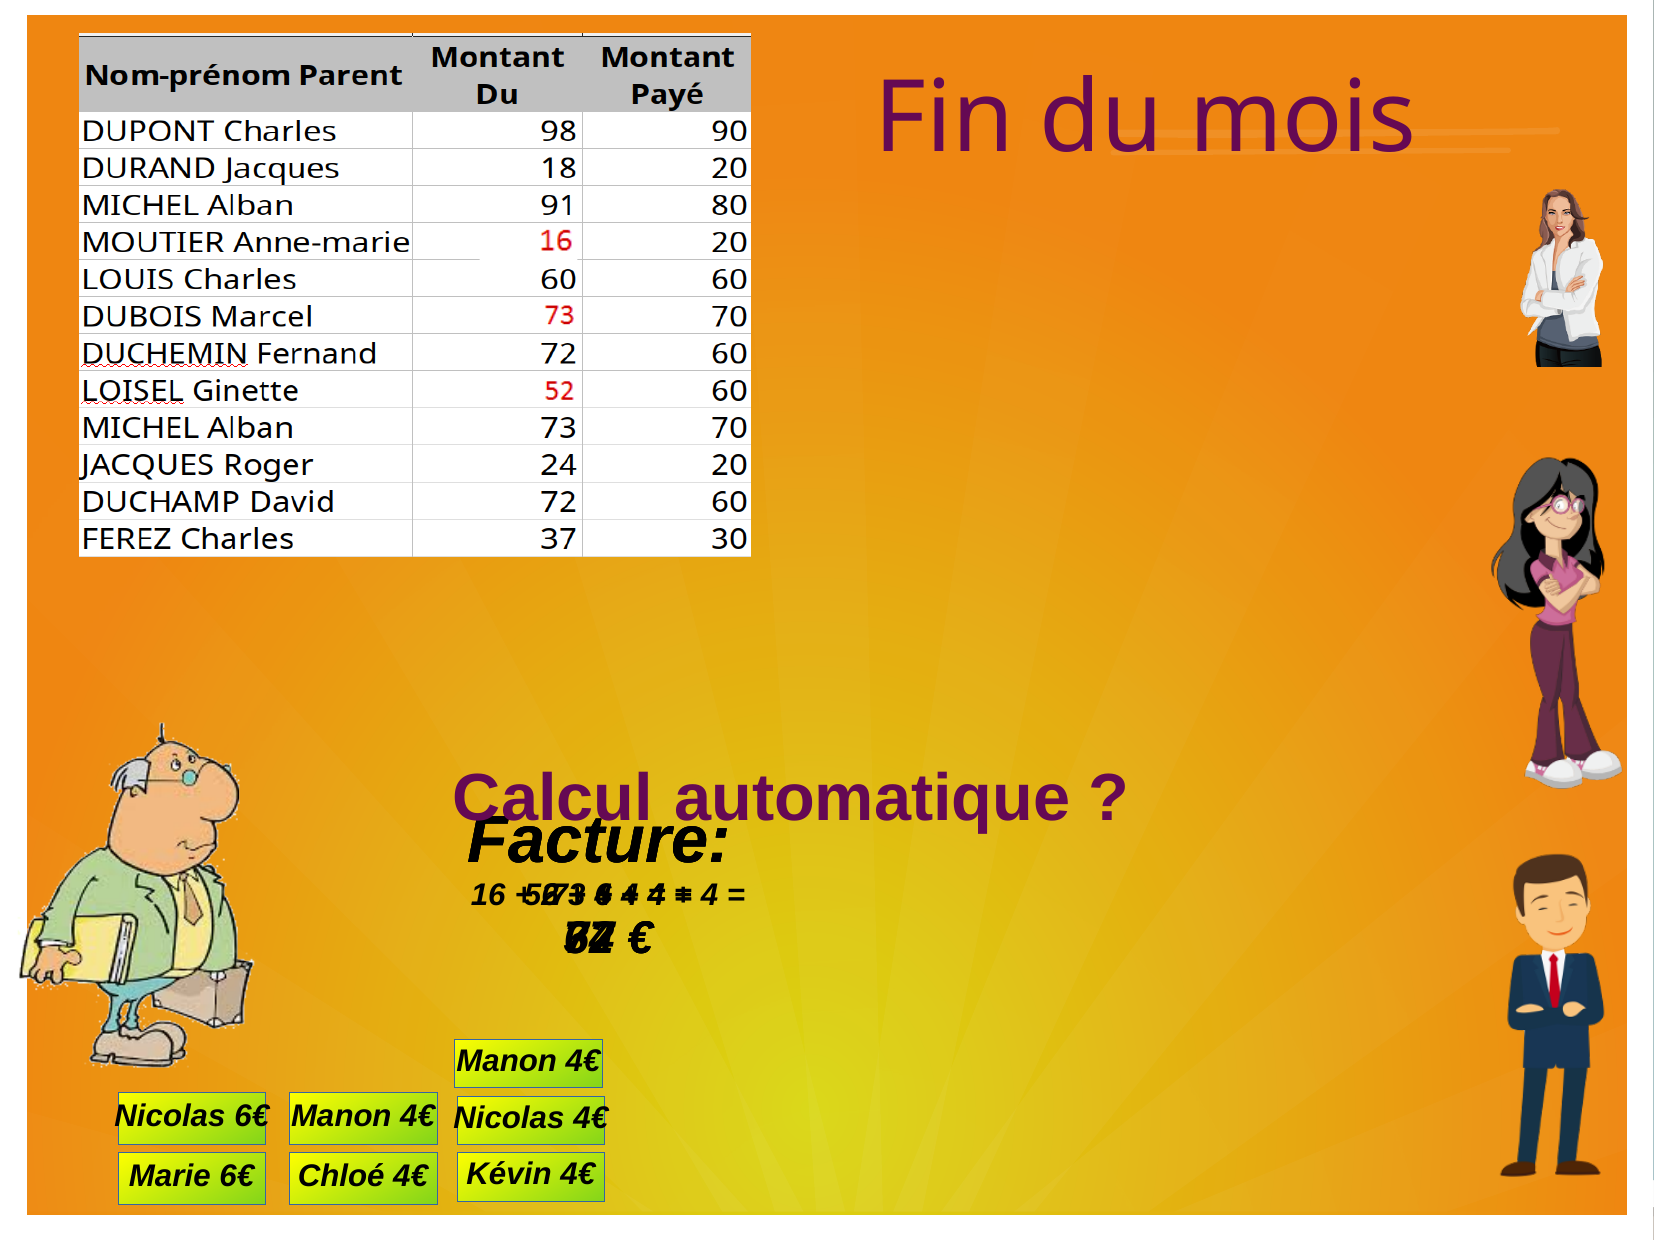

Fin du mois
Calcul 	automatique ?
Facture:
16 + 6 + 4 + 4 + 4 =
34 €
Facture:
73 + 4 =
77 €
Facture:
52 + 6 + 4 =
62 €
Manon 4€
Nicolas 6€
Manon 4€
Nicolas 4€
Kévin 4€
Marie 6€
Chloé 4€